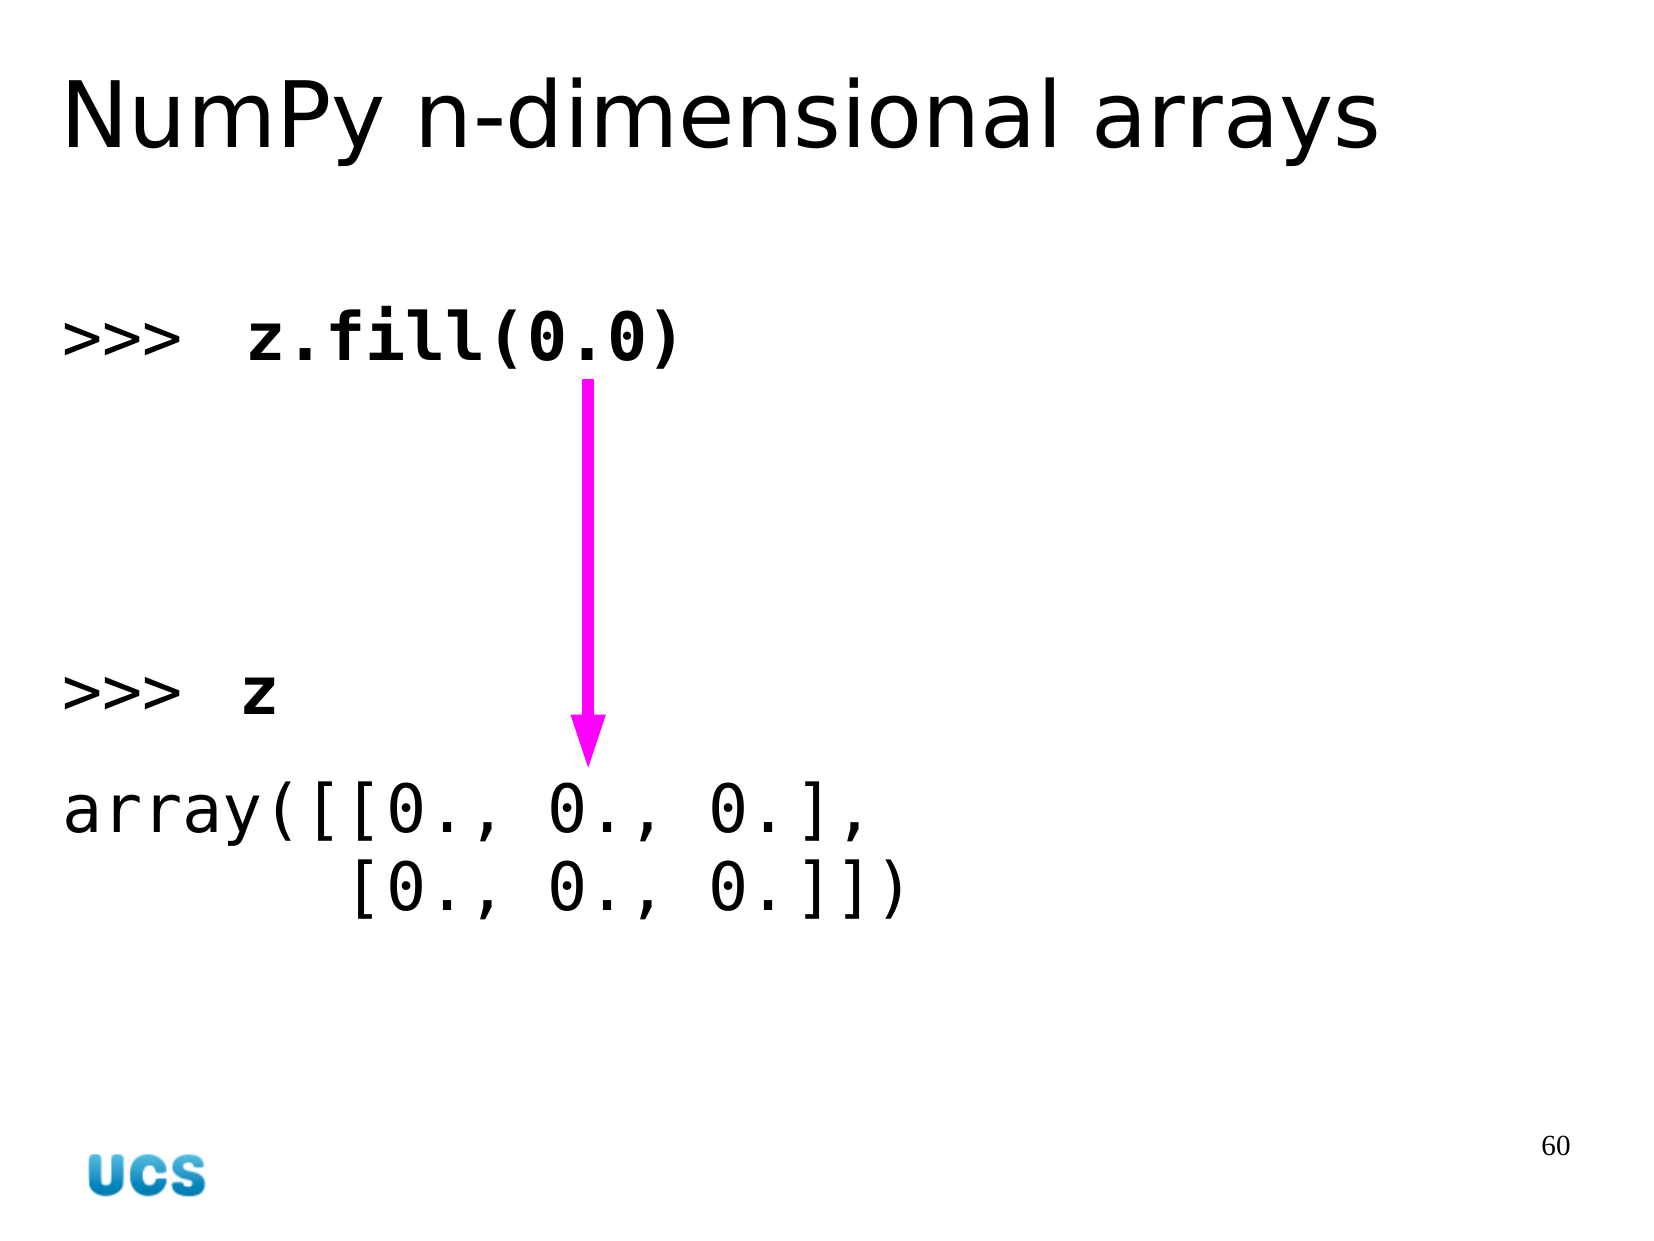

NumPy n-dimensional arrays
>>>
z.fill(
0.0
)
>>>
z
array([[
 [
0., 0., 0.
0., 0., 0.
],
]])
60